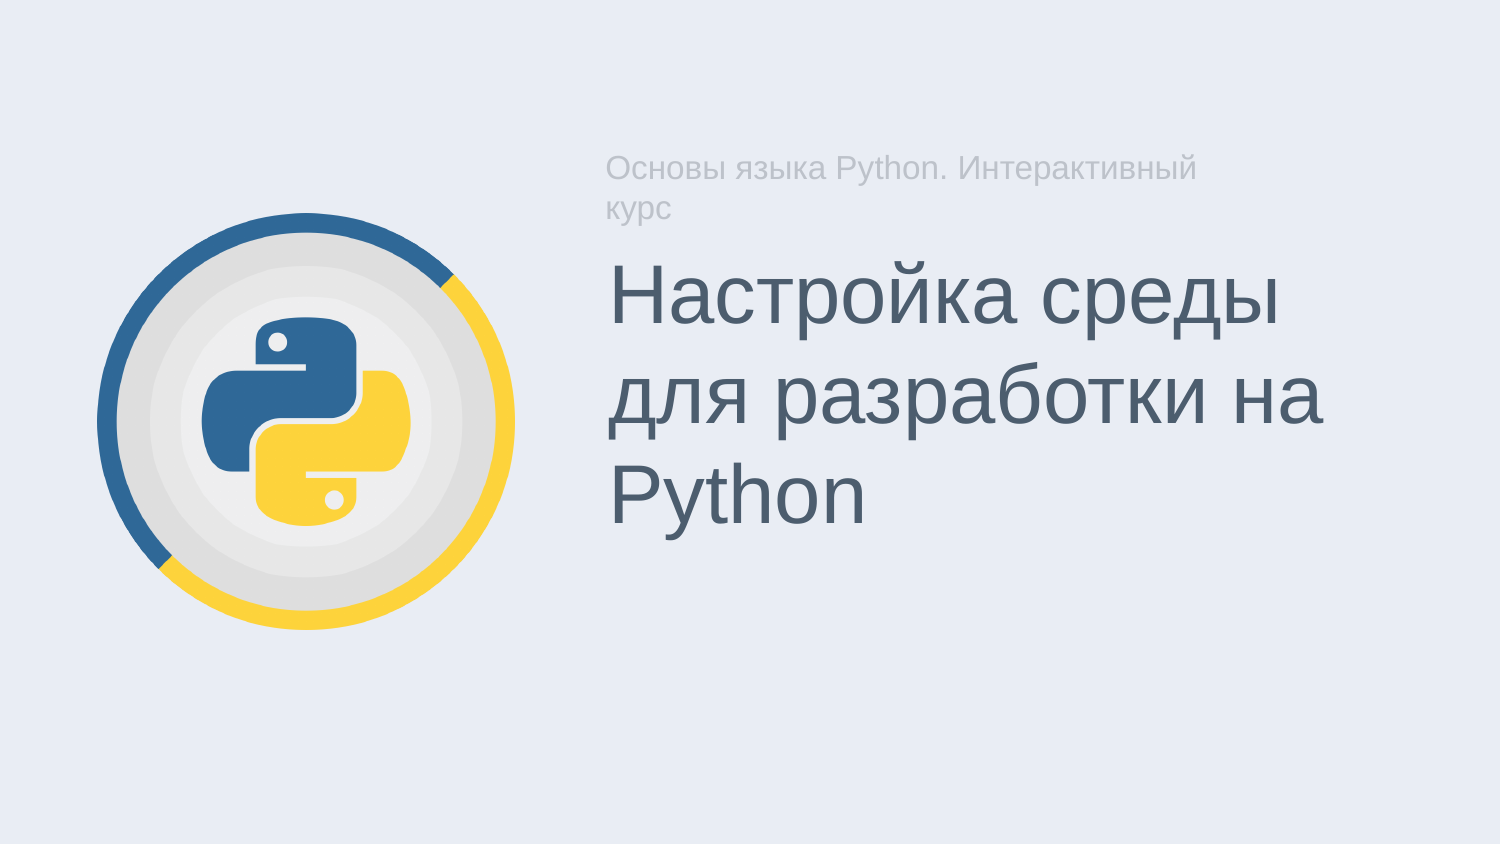

# Основы языка Python. Интерактивный курс
Настройка среды для разработки на Python